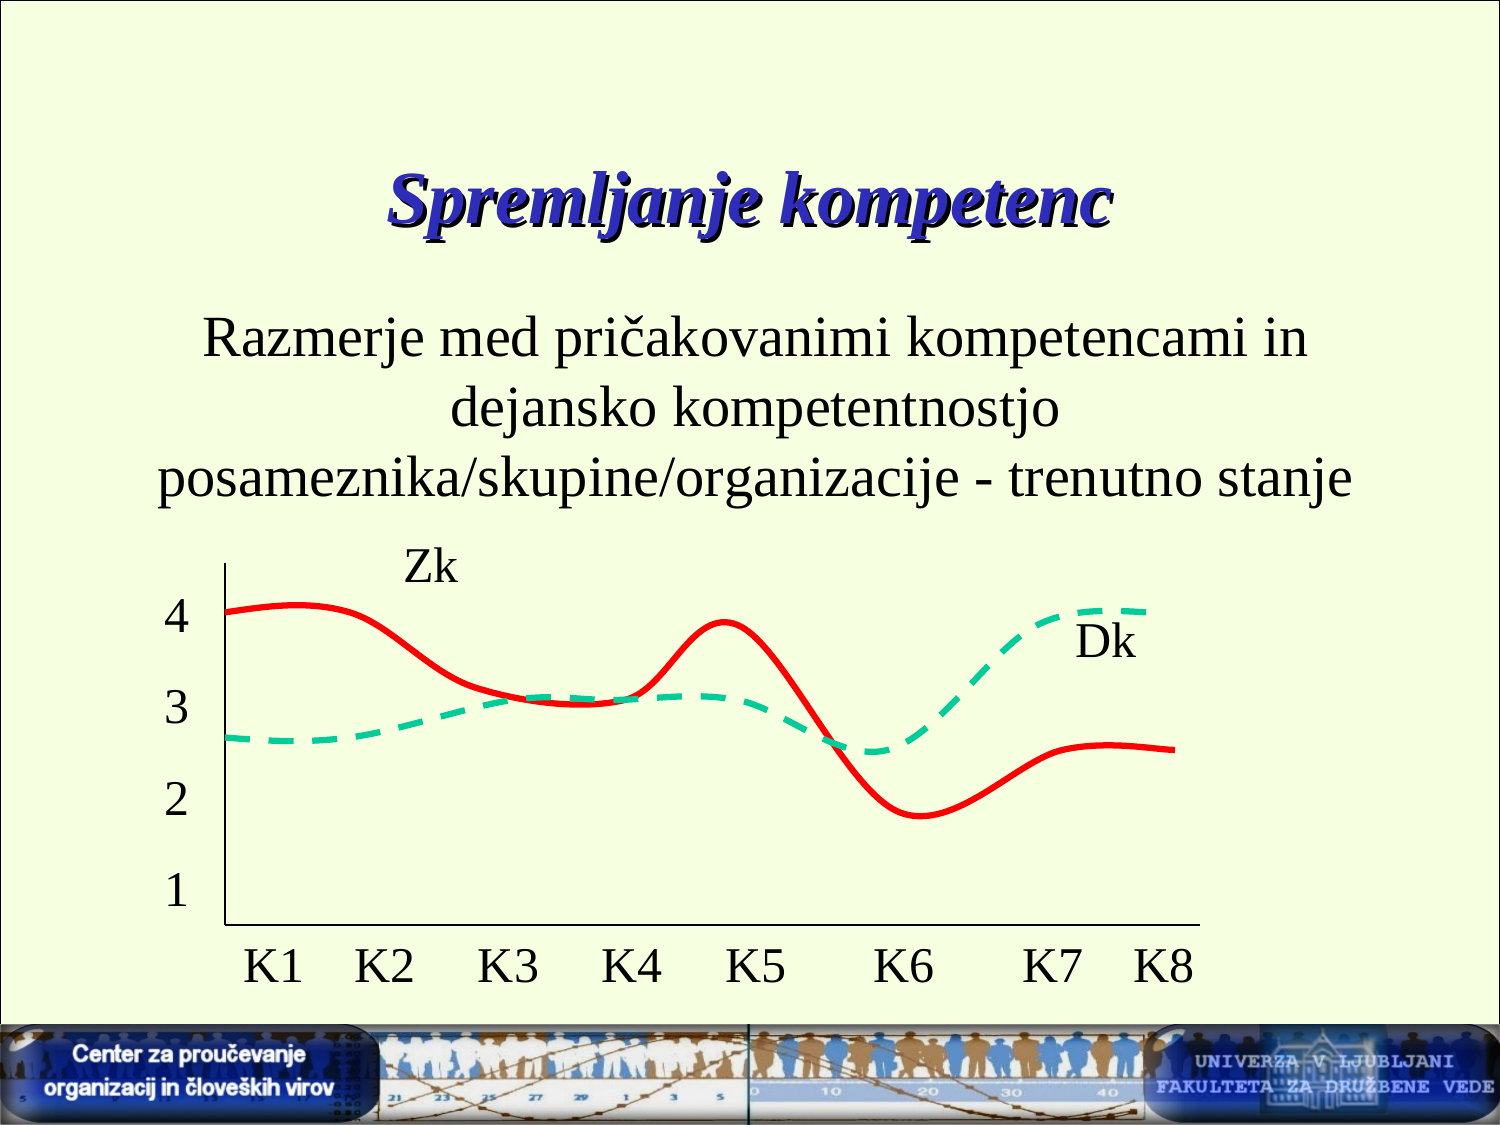

# Spremljanje kompetenc
Razmerje med pričakovanimi kompetencami in dejansko kompetentnostjo posameznika/skupine/organizacije - trenutno stanje
Zk
4
3
2
1
Dk
K1 K2 K3 K4 K5 K6 K7 K8